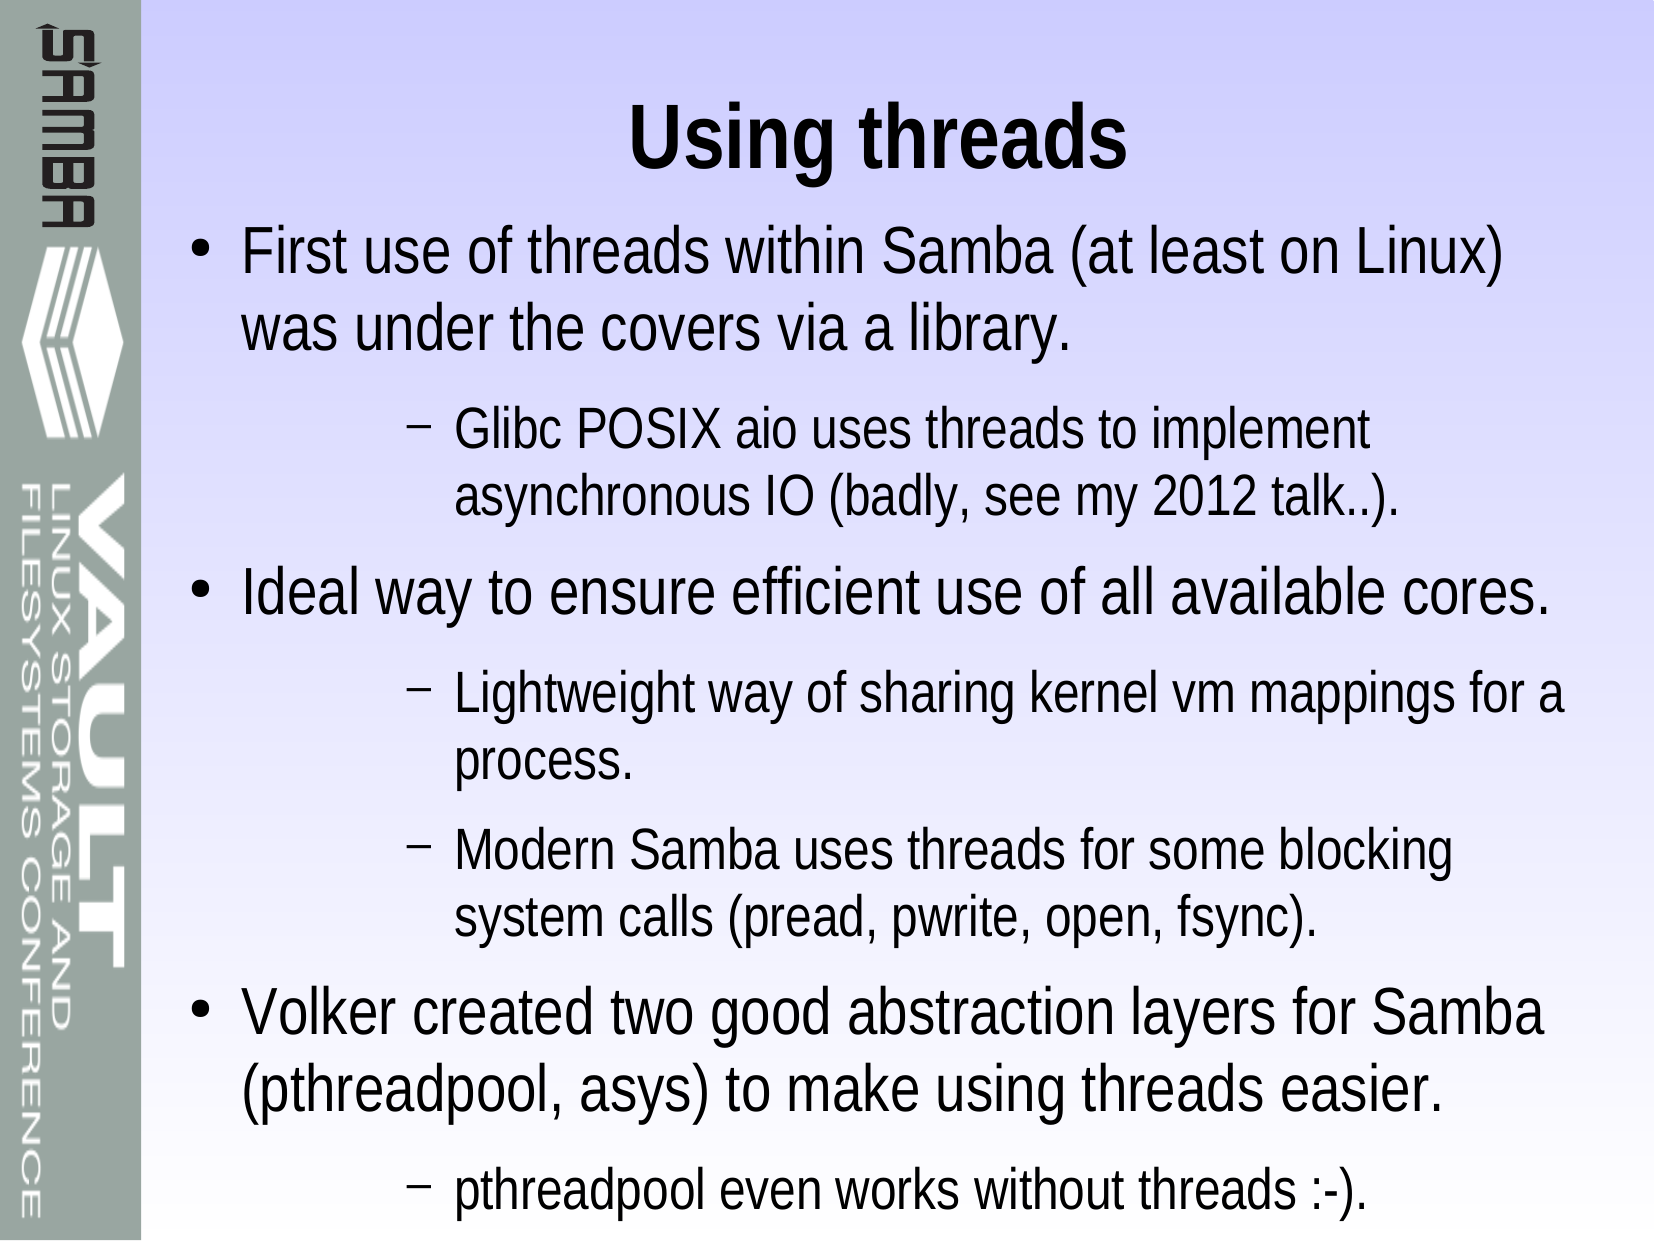

# Using threads
First use of threads within Samba (at least on Linux) was under the covers via a library.
Glibc POSIX aio uses threads to implement asynchronous IO (badly, see my 2012 talk..).
Ideal way to ensure efficient use of all available cores.
Lightweight way of sharing kernel vm mappings for a process.
Modern Samba uses threads for some blocking system calls (pread, pwrite, open, fsync).
Volker created two good abstraction layers for Samba (pthreadpool, asys) to make using threads easier.
pthreadpool even works without threads :-).